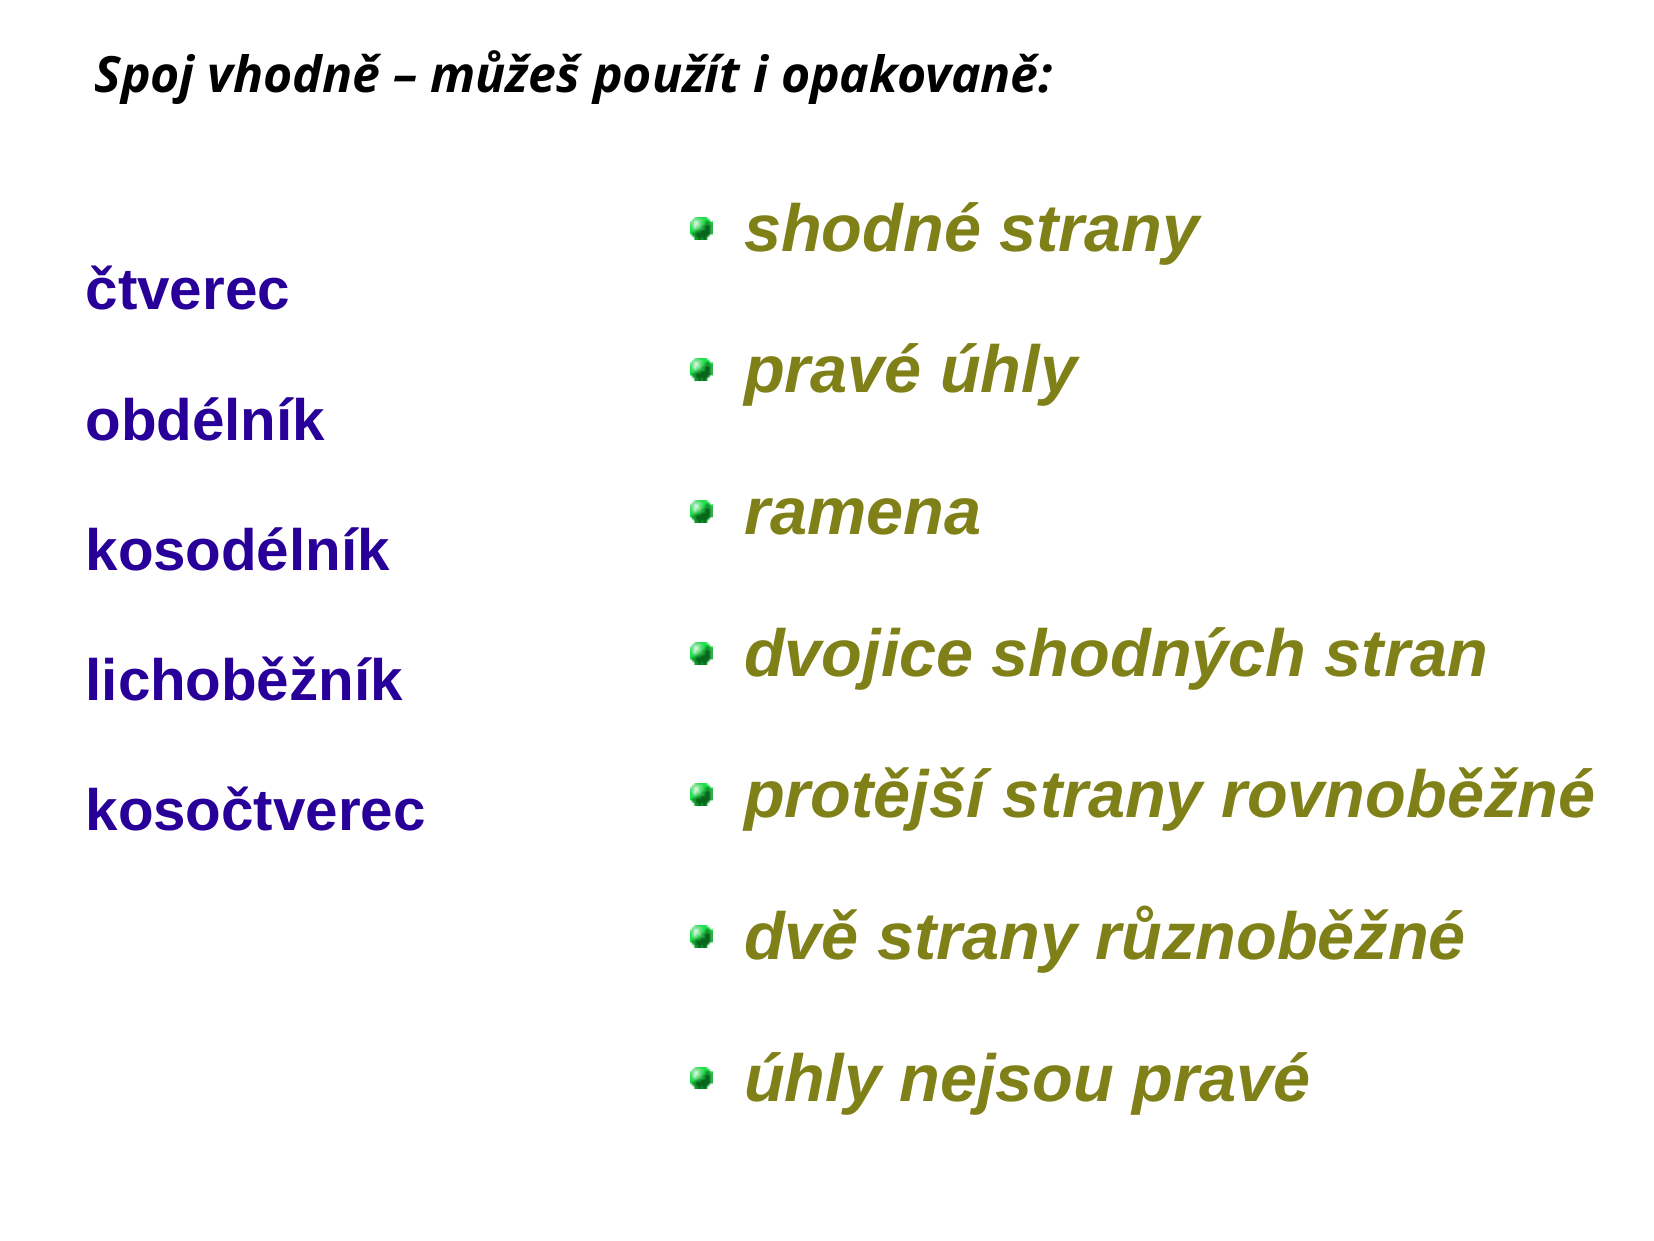

Spoj vhodně – můžeš použít i opakovaně:
shodné strany
pravé úhly
ramena
dvojice shodných stran
protější strany rovnoběžné
dvě strany různoběžné
úhly nejsou pravé
čtverec
obdélník
kosodélník
lichoběžník
kosočtverec